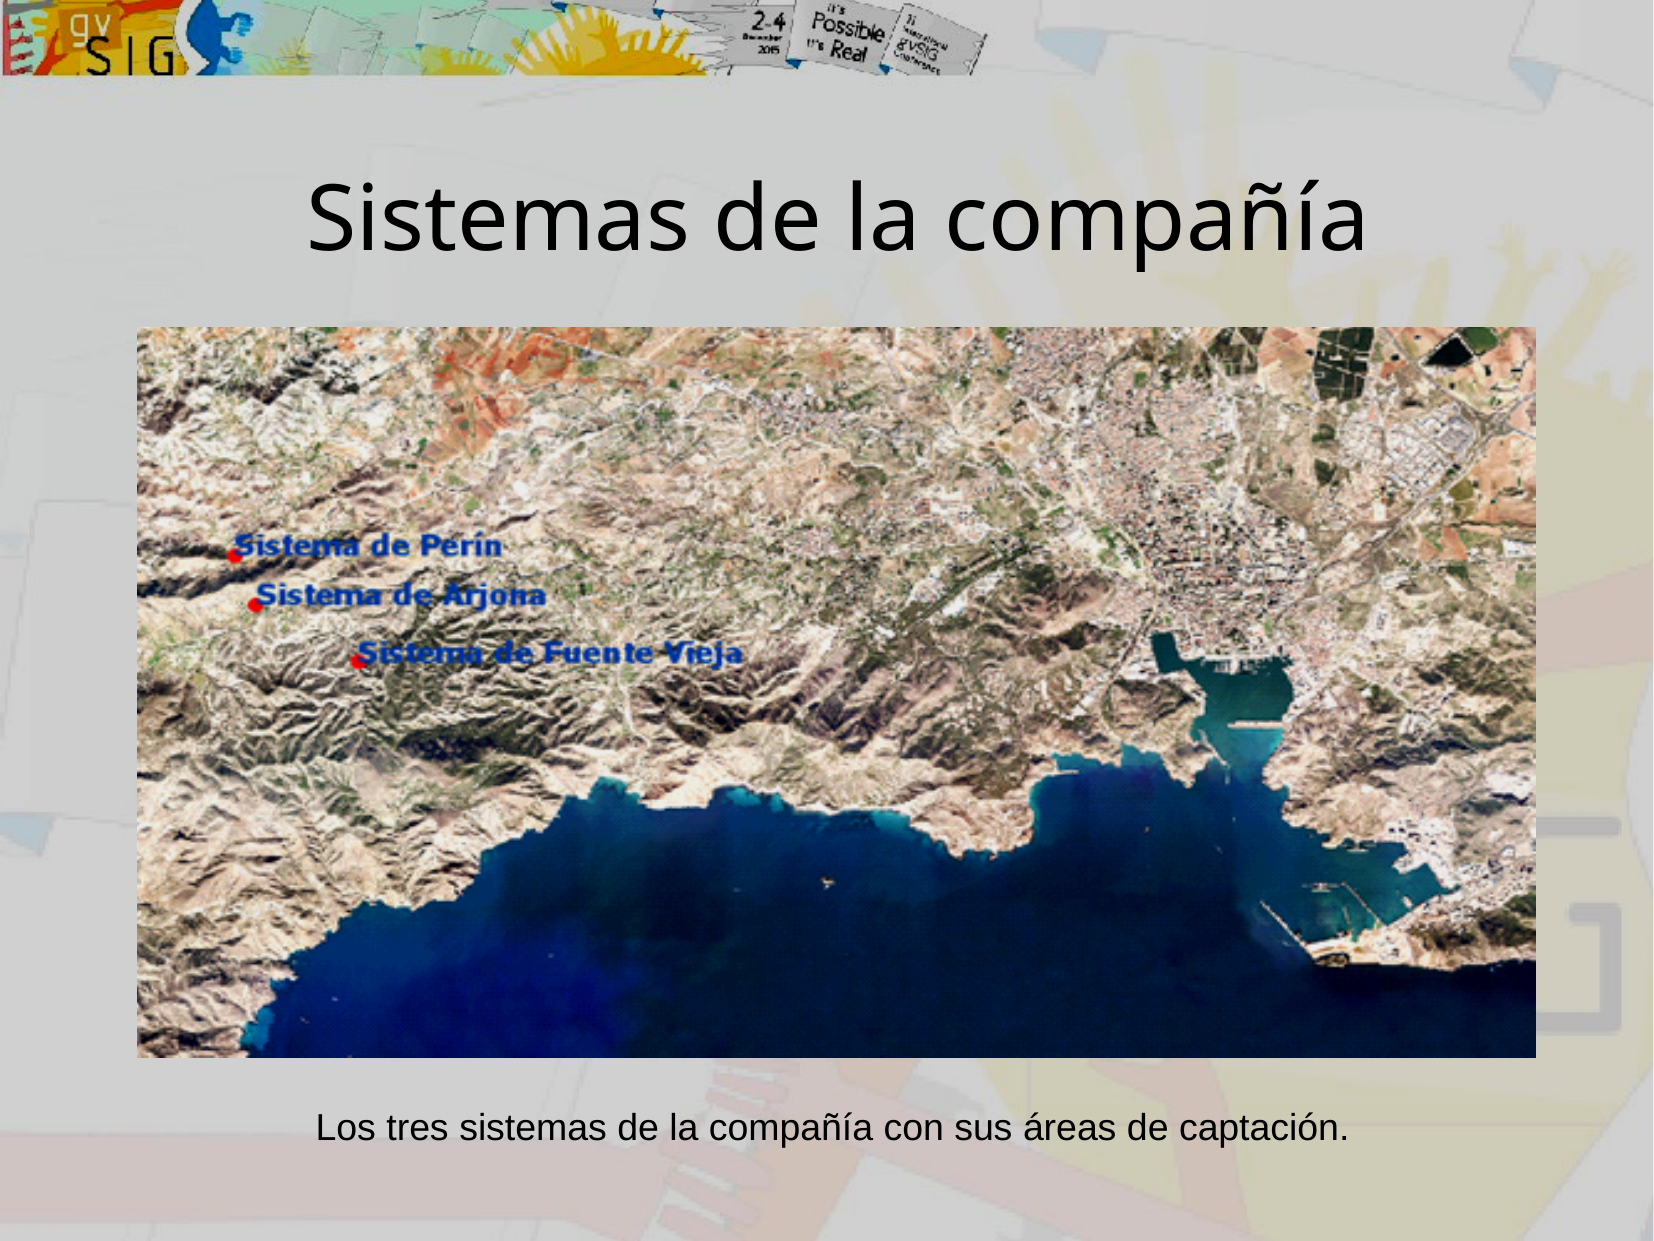

Los tres sistemas de la compañía con sus áreas de captación.
# Sistemas de la compañía